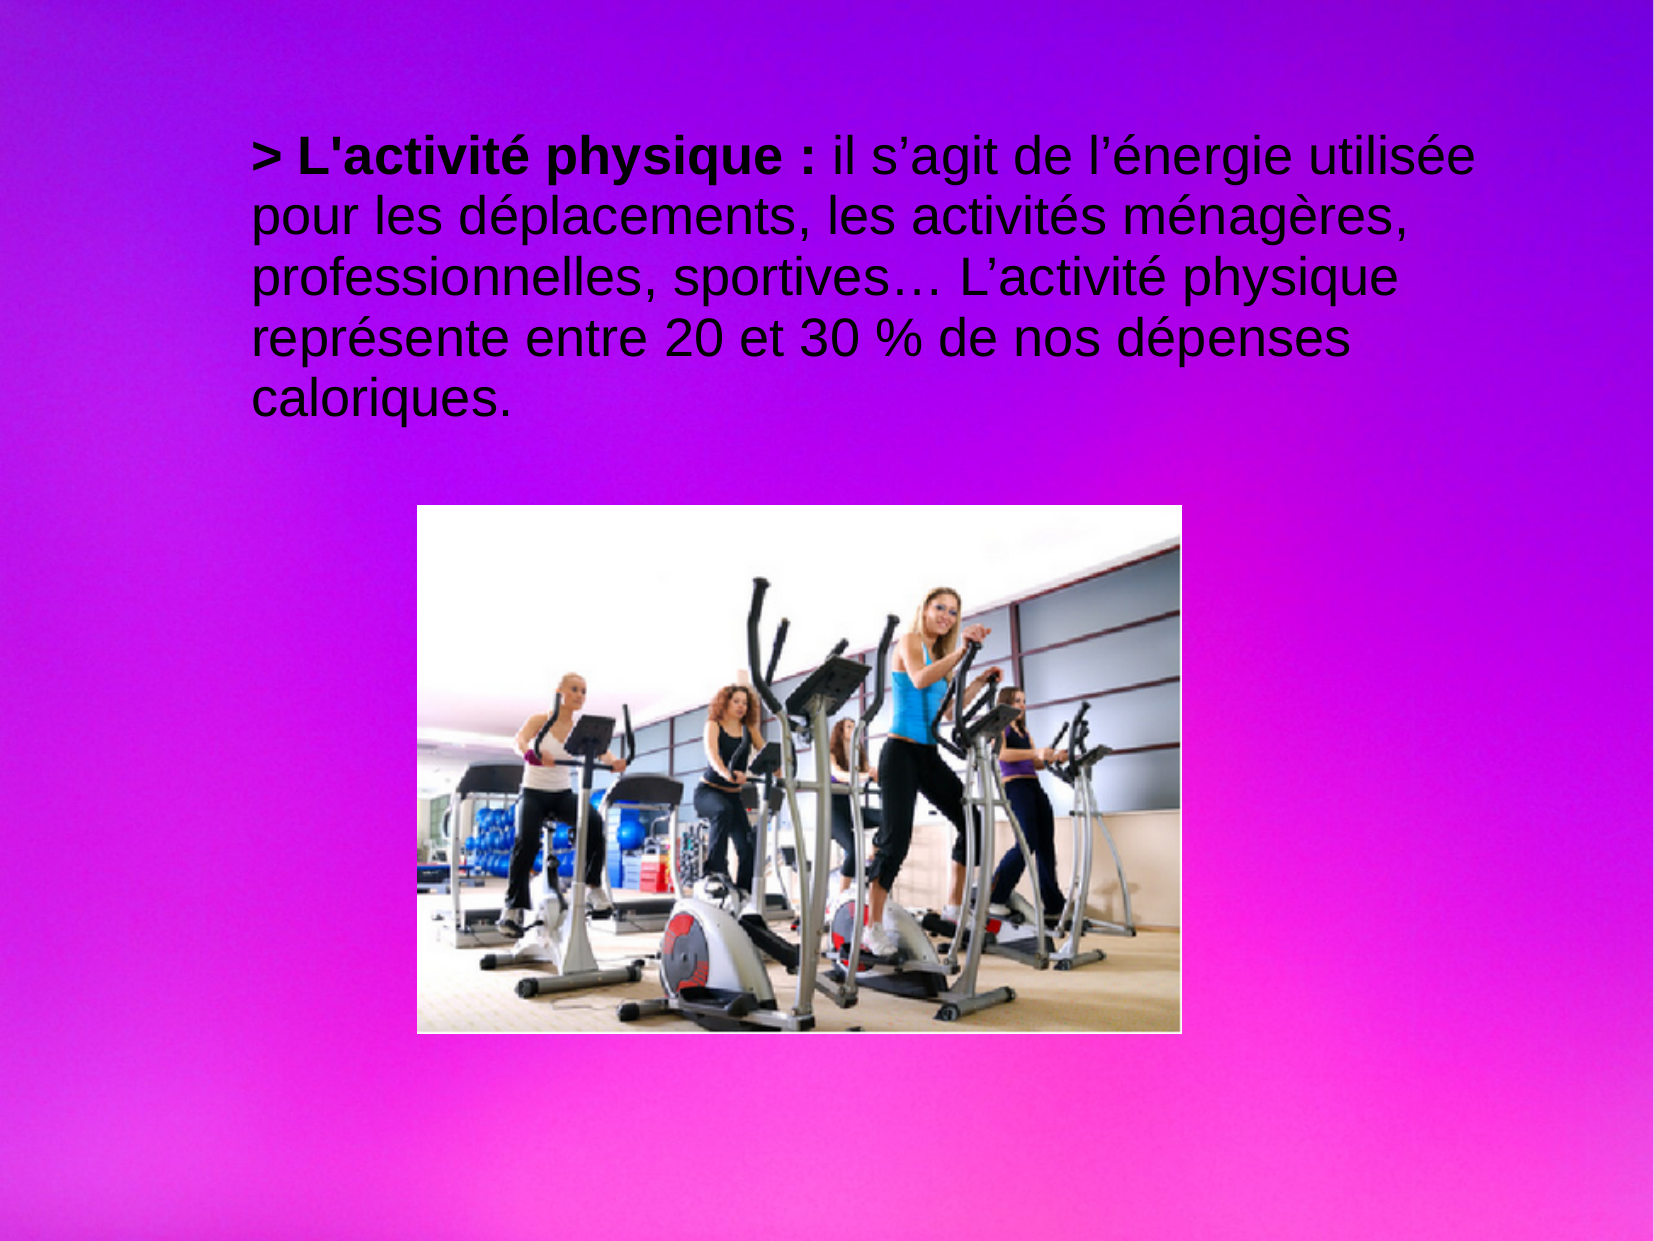

> L'activité physique : il s’agit de l’énergie utilisée pour les déplacements, les activités ménagères, professionnelles, sportives… L’activité physique représente entre 20 et 30 % de nos dépenses caloriques.